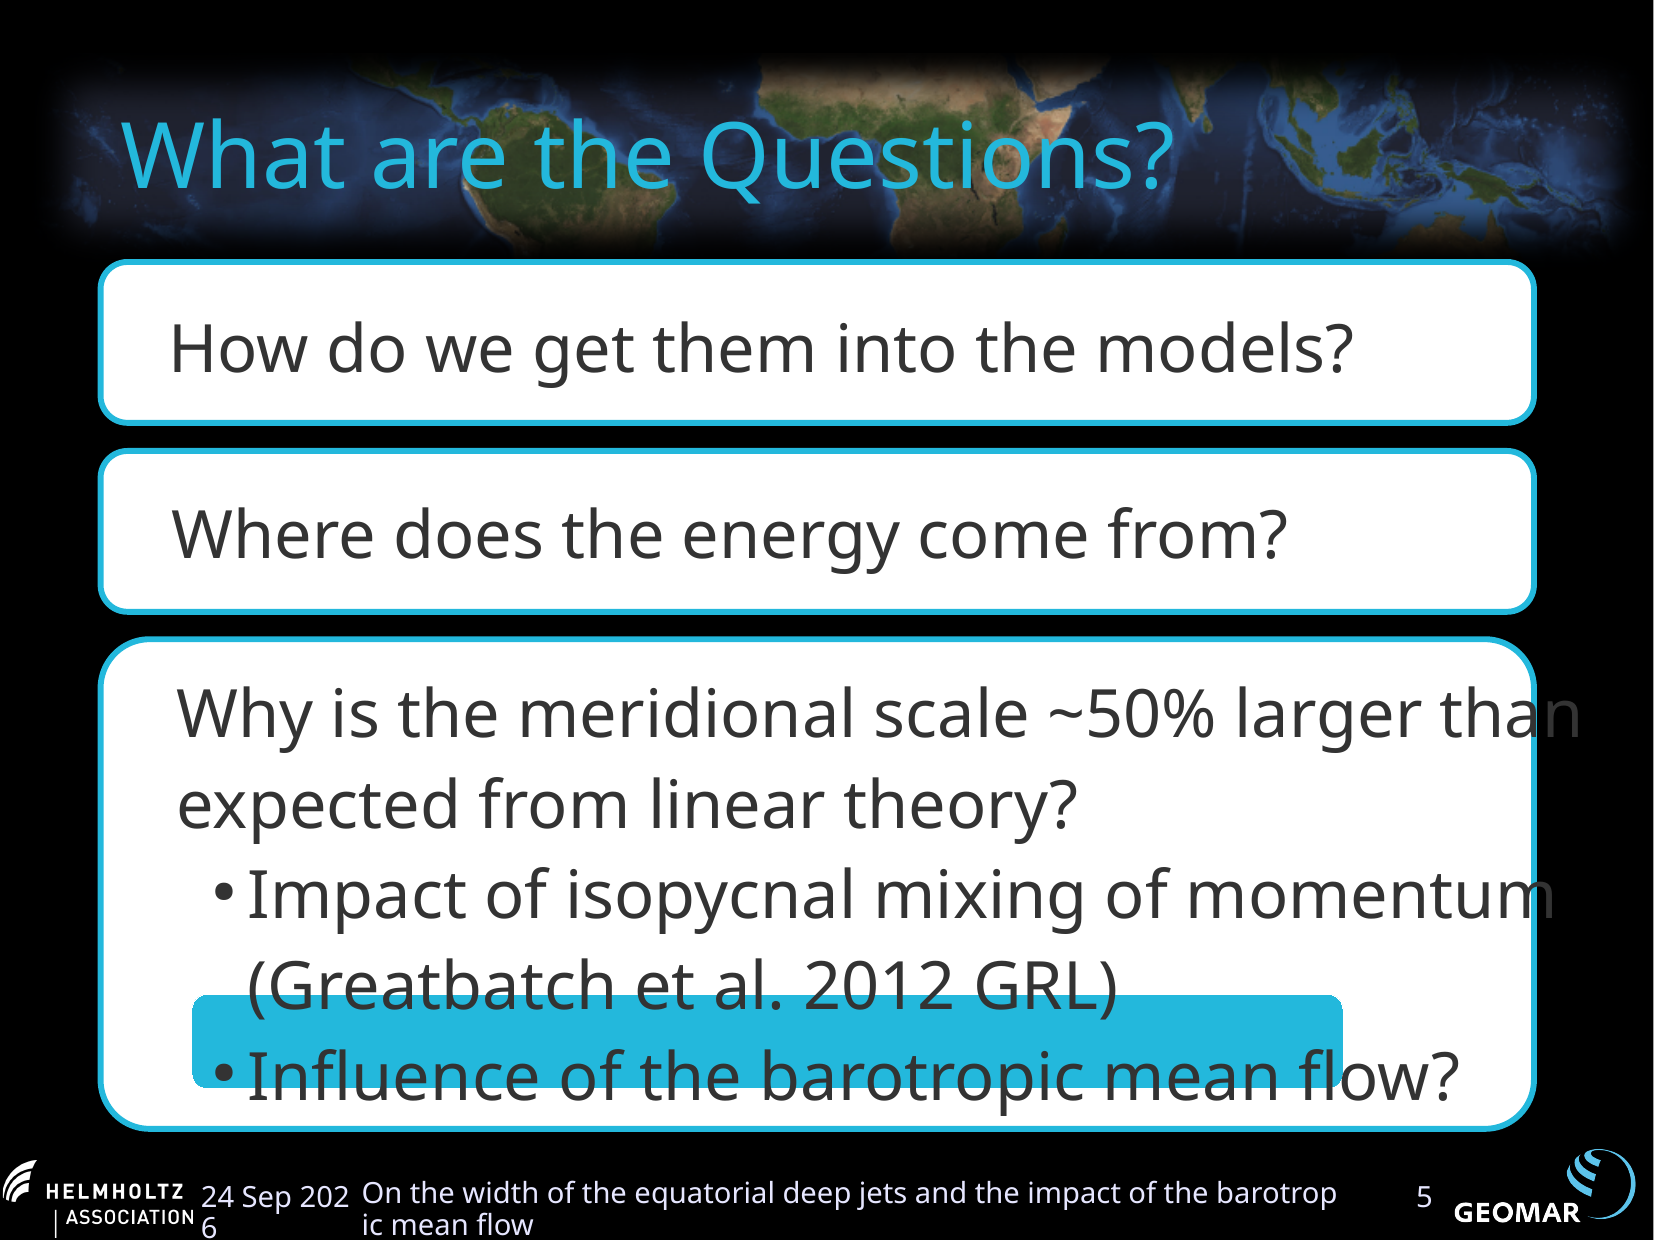

# What are the Questions?
How do we get them into the models?
Where does the energy come from?
Why is the meridional scale ~50% larger than
expected from linear theory?
Impact of isopycnal mixing of momentum
(Greatbatch et al. 2012 GRL)
Influence of the barotropic mean flow?
On the width of the equatorial deep jets and the impact of the barotropic mean flow
5